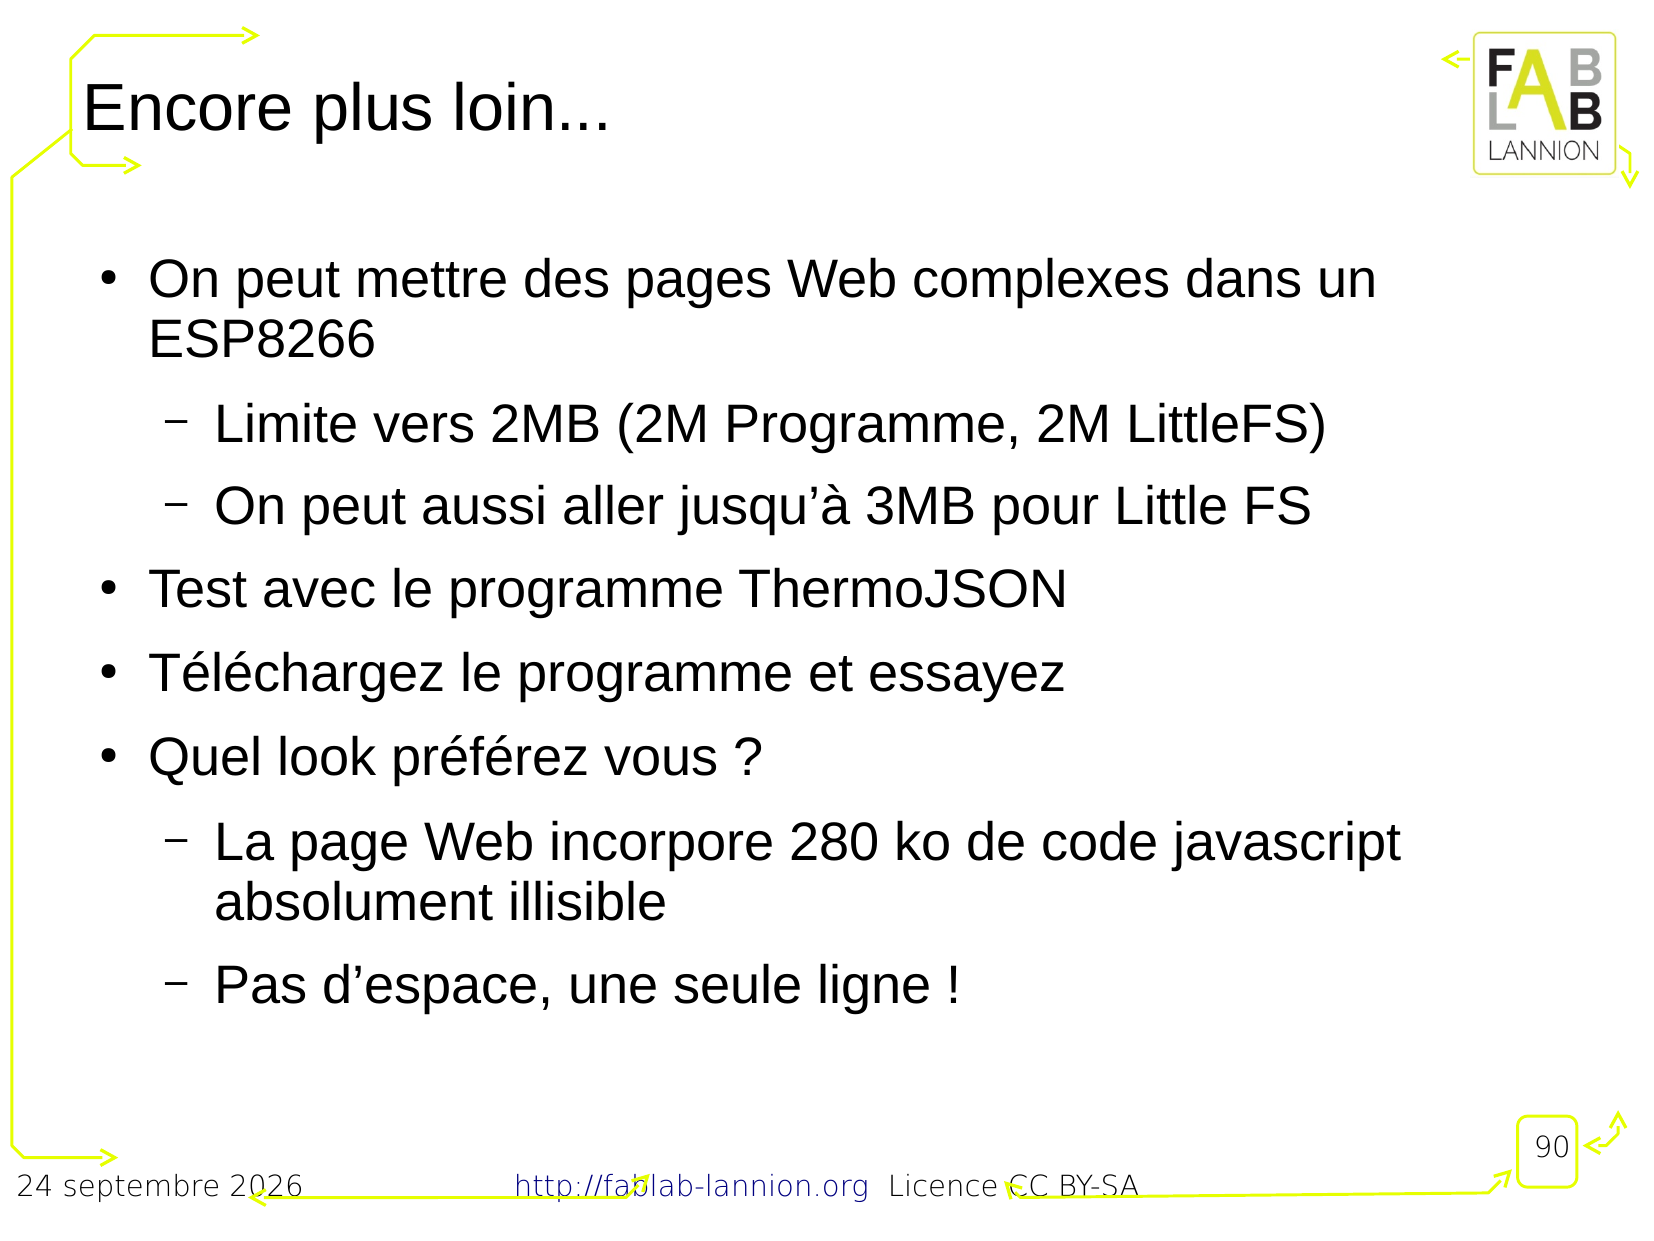

# Encore plus loin...
On peut mettre des pages Web complexes dans un ESP8266
Limite vers 2MB (2M Programme, 2M LittleFS)
On peut aussi aller jusqu’à 3MB pour Little FS
Test avec le programme ThermoJSON
Téléchargez le programme et essayez
Quel look préférez vous ?
La page Web incorpore 280 ko de code javascript absolument illisible
Pas d’espace, une seule ligne !
90